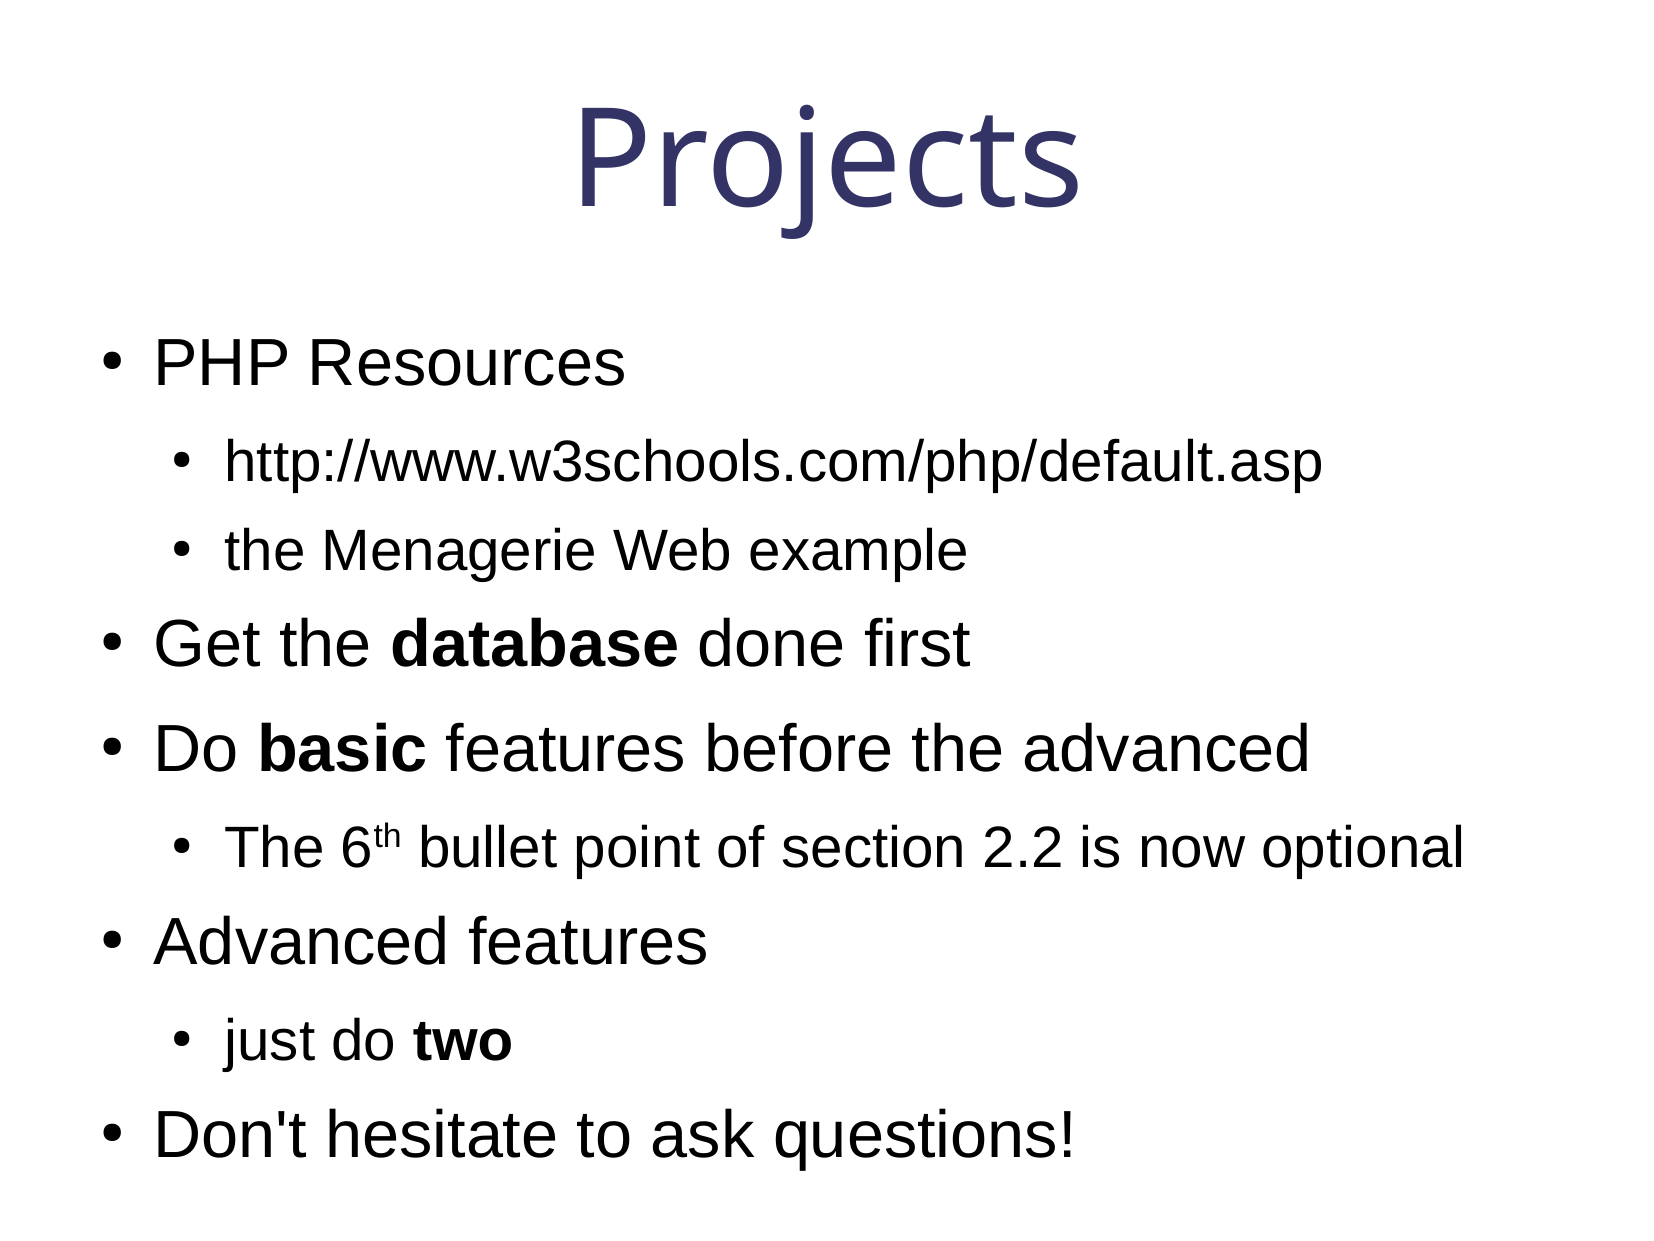

# Projects
PHP Resources
http://www.w3schools.com/php/default.asp
the Menagerie Web example
Get the database done first
Do basic features before the advanced
The 6th bullet point of section 2.2 is now optional
Advanced features
just do two
Don't hesitate to ask questions!